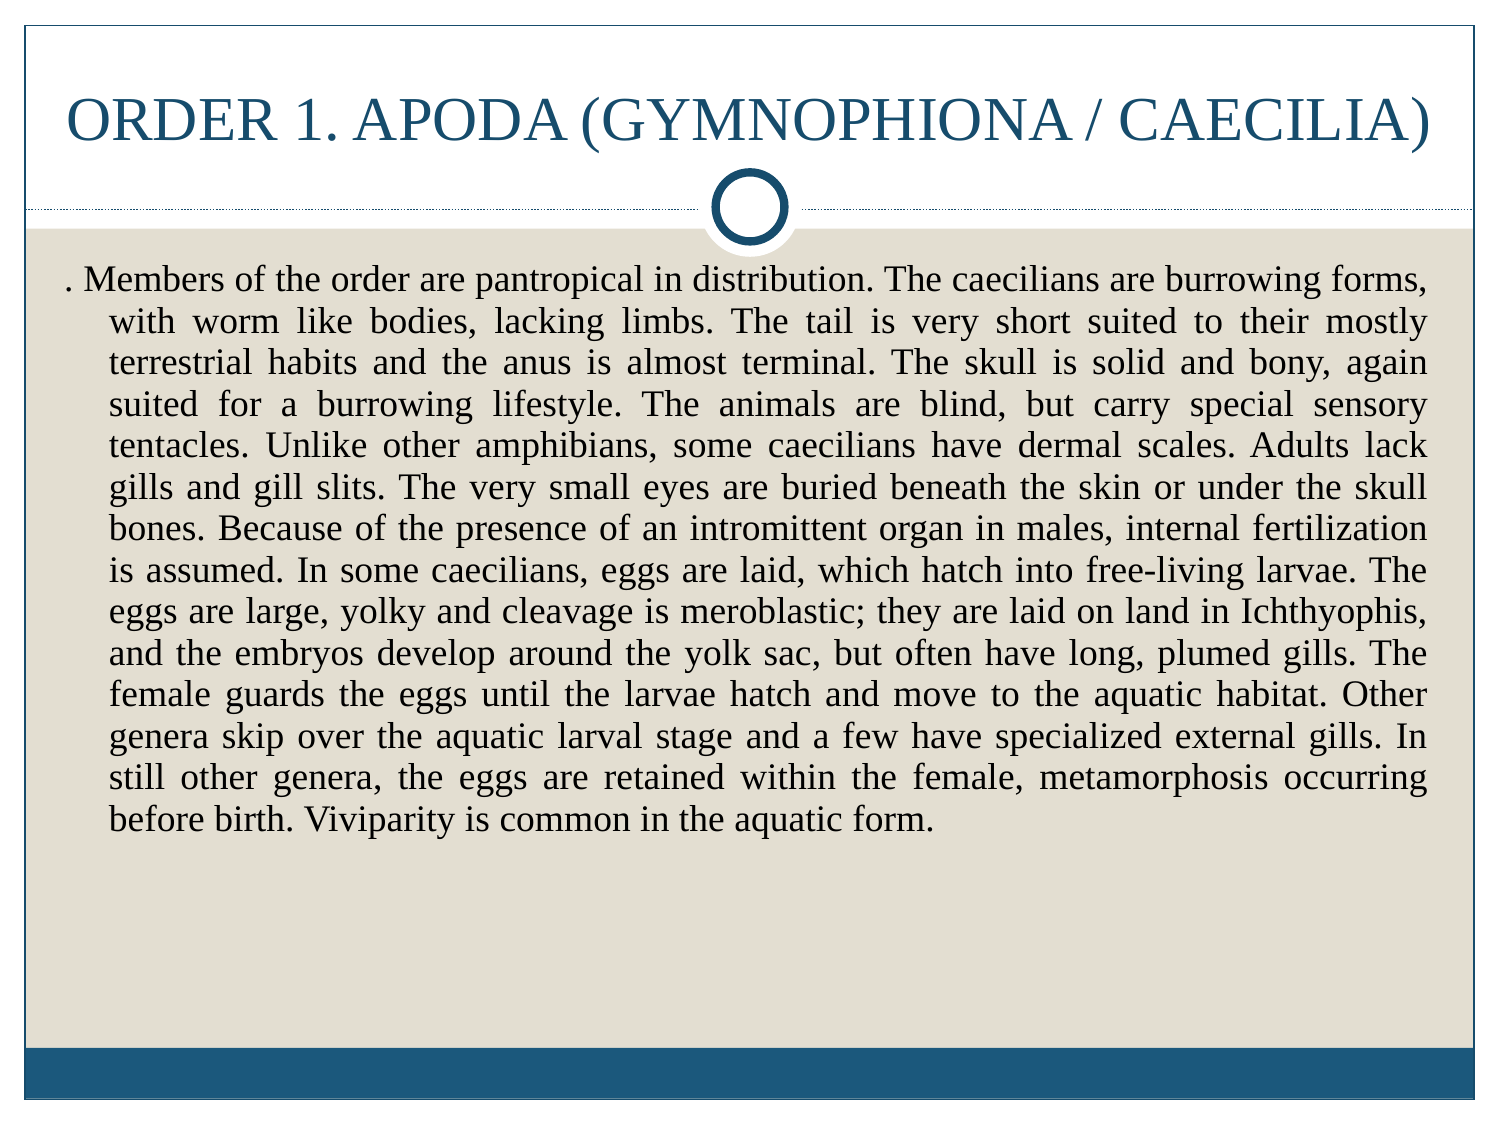

# ORDER 1. APODA (GYMNOPHIONA / CAECILIA)
. Members of the order are pantropical in distribution. The caecilians are burrowing forms, with worm like bodies, lacking limbs. The tail is very short suited to their mostly terrestrial habits and the anus is almost terminal. The skull is solid and bony, again suited for a burrowing lifestyle. The animals are blind, but carry special sensory tentacles. Unlike other amphibians, some caecilians have dermal scales. Adults lack gills and gill slits. The very small eyes are buried beneath the skin or under the skull bones. Because of the presence of an intromittent organ in males, internal fertilization is assumed. In some caecilians, eggs are laid, which hatch into free-living larvae. The eggs are large, yolky and cleavage is meroblastic; they are laid on land in Ichthyophis, and the embryos develop around the yolk sac, but often have long, plumed gills. The female guards the eggs until the larvae hatch and move to the aquatic habitat. Other genera skip over the aquatic larval stage and a few have specialized external gills. In still other genera, the eggs are retained within the female, metamorphosis occurring before birth. Viviparity is common in the aquatic form.